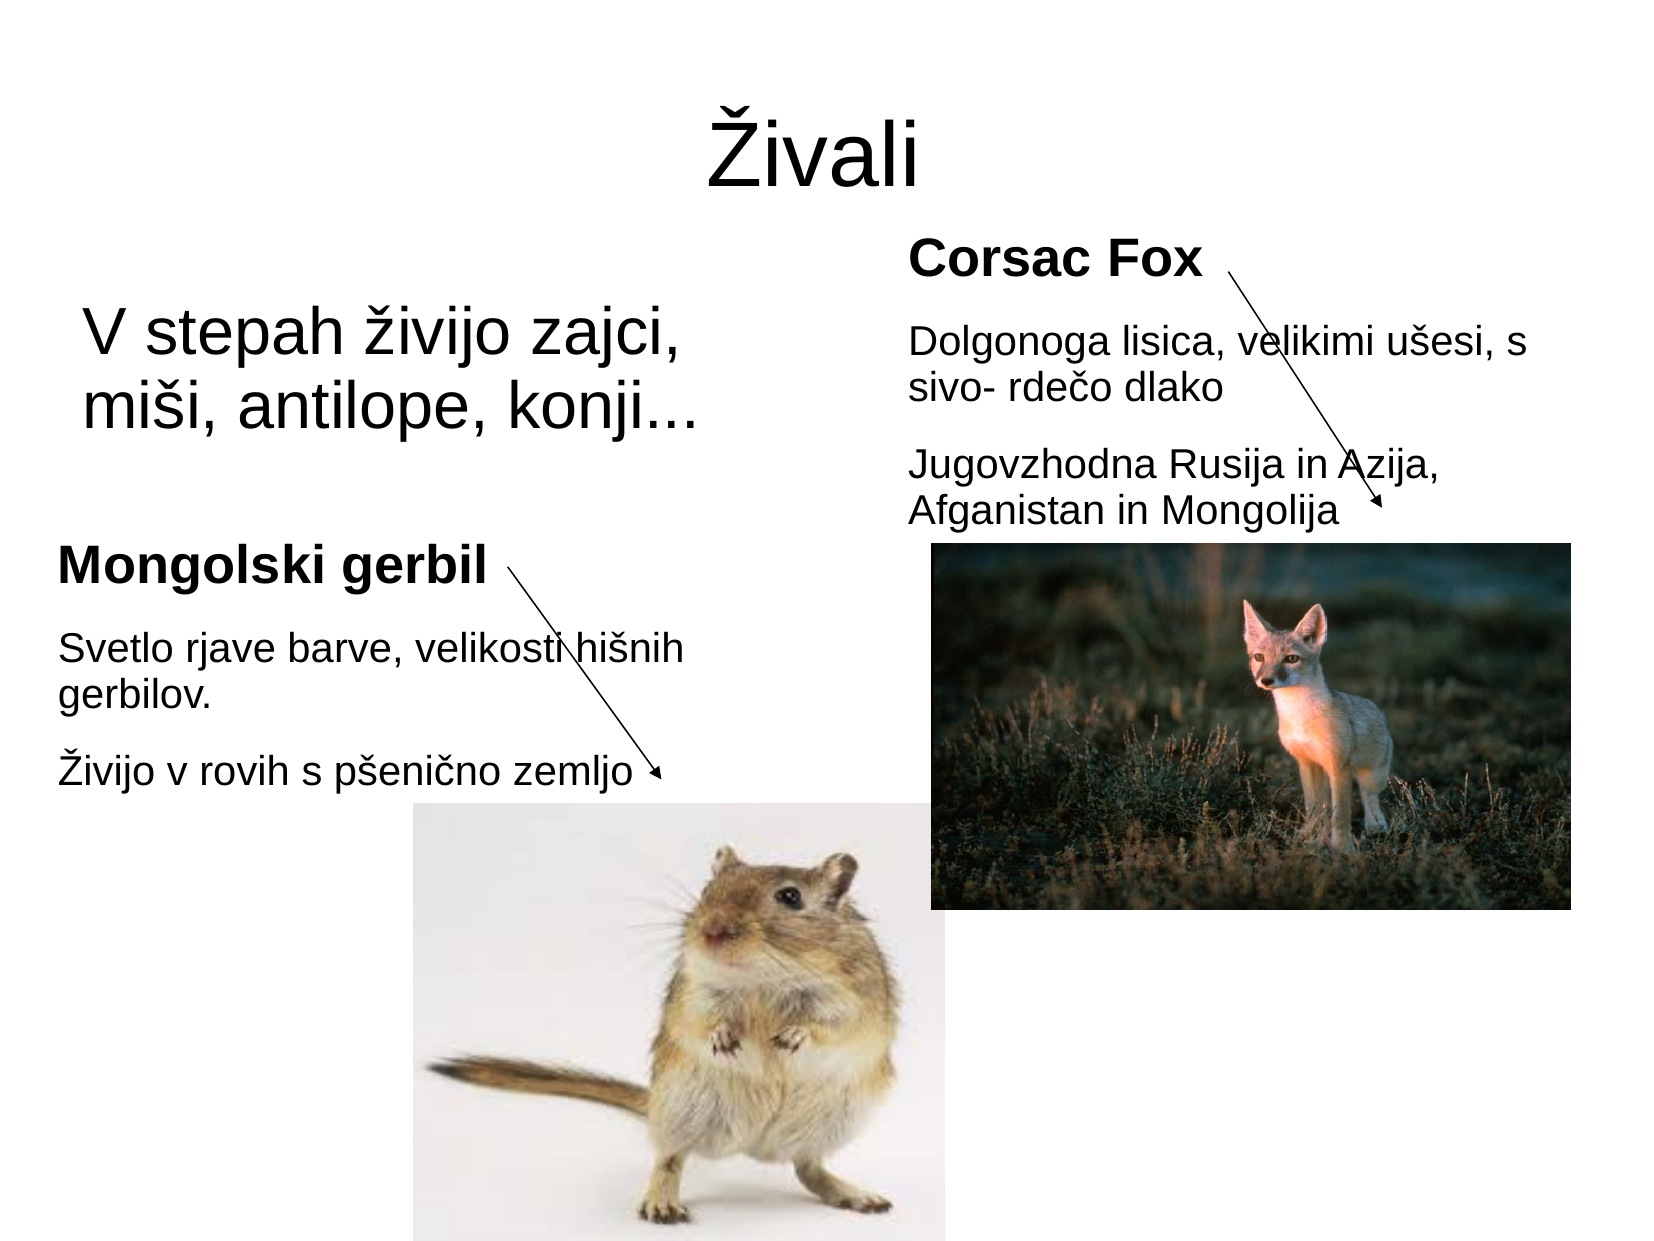

# Živali
Corsac Fox
Dolgonoga lisica, velikimi ušesi, s sivo- rdečo dlako
Jugovzhodna Rusija in Azija, Afganistan in Mongolija
V stepah živijo zajci, miši, antilope, konji...
Mongolski gerbil
Svetlo rjave barve, velikosti hišnih gerbilov.
Živijo v rovih s pšenično zemljo